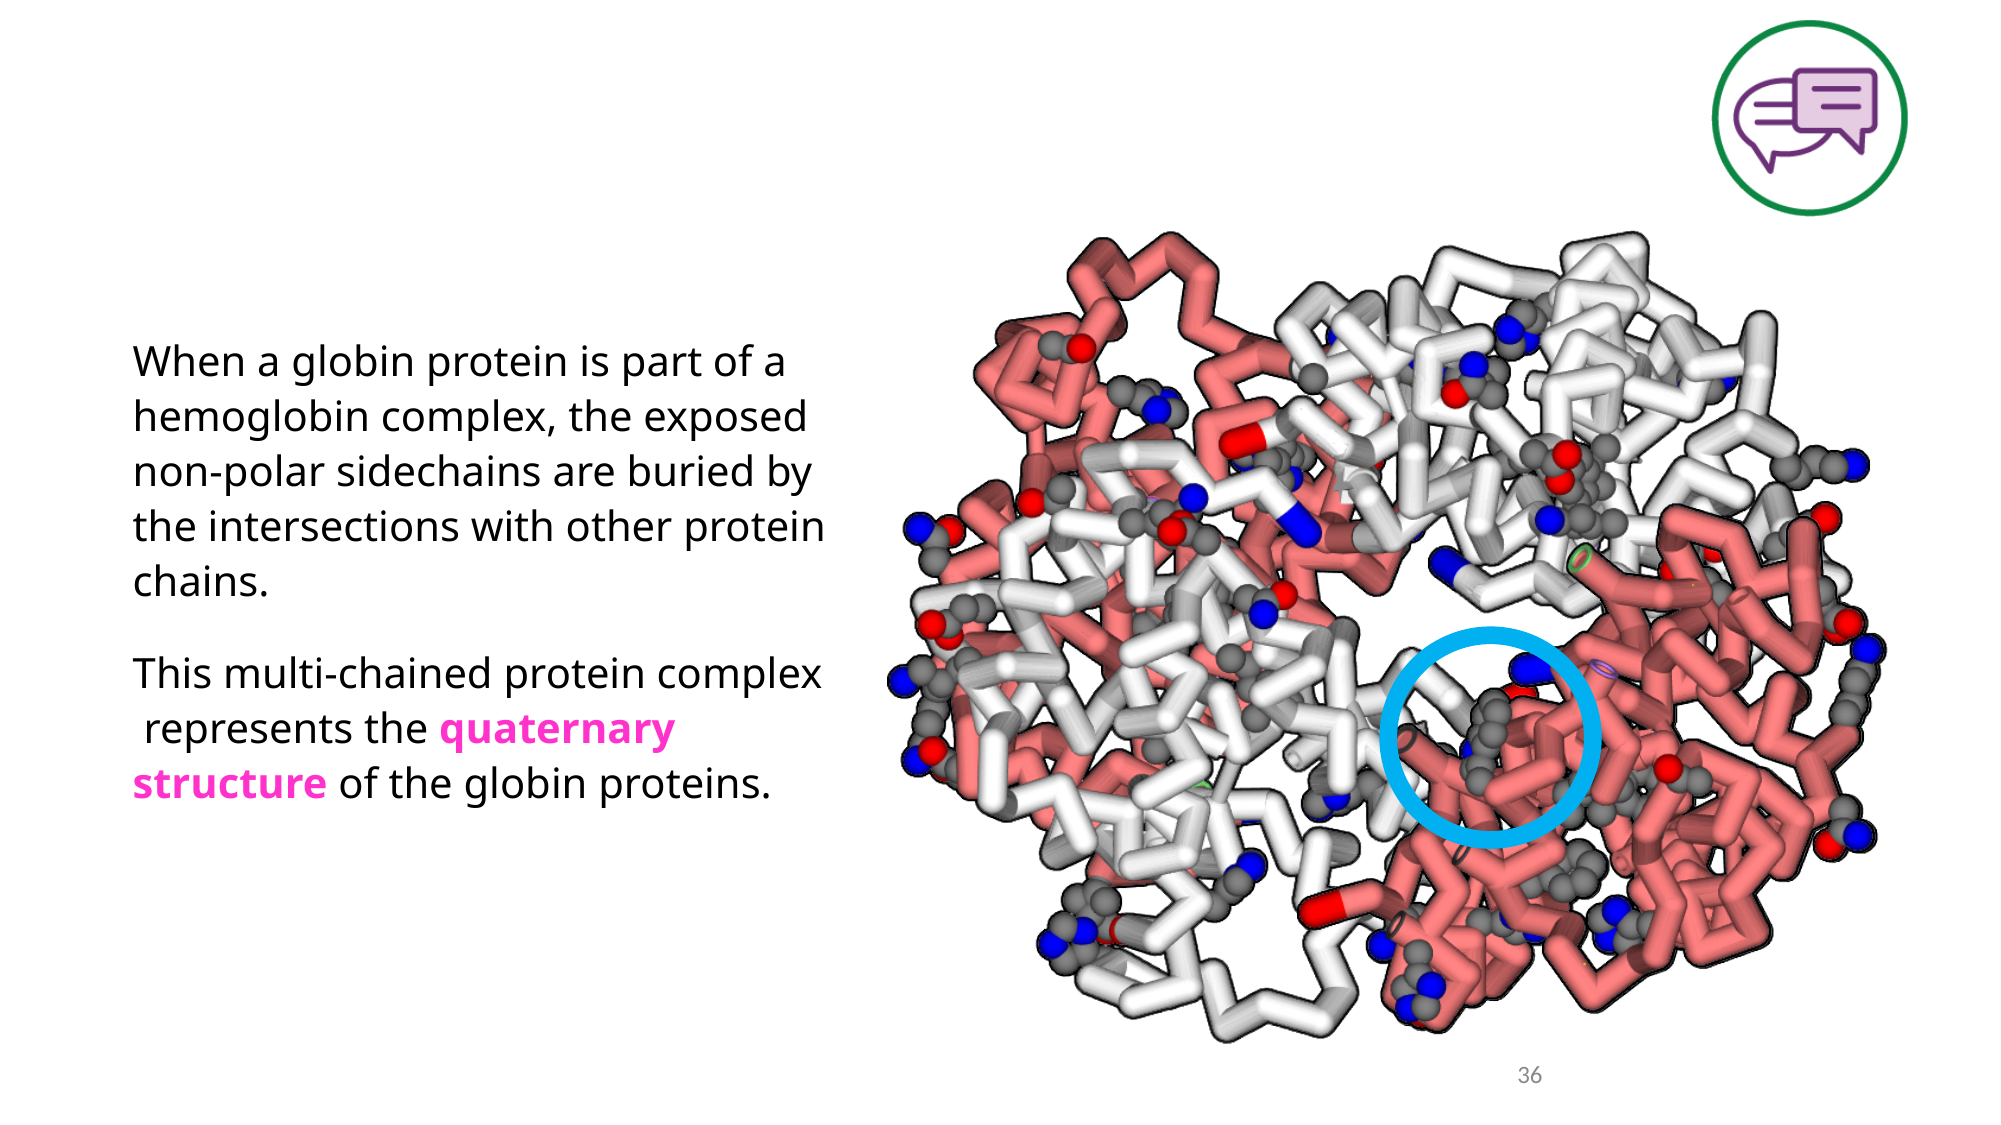

Quaternary Structure: Multiple Protein Chains
When a globin protein is part of a hemoglobin complex, the exposed non-polar sidechains are buried by the intersections with other protein chains.
This multi-chained protein complex represents the quaternary structure of the globin proteins.